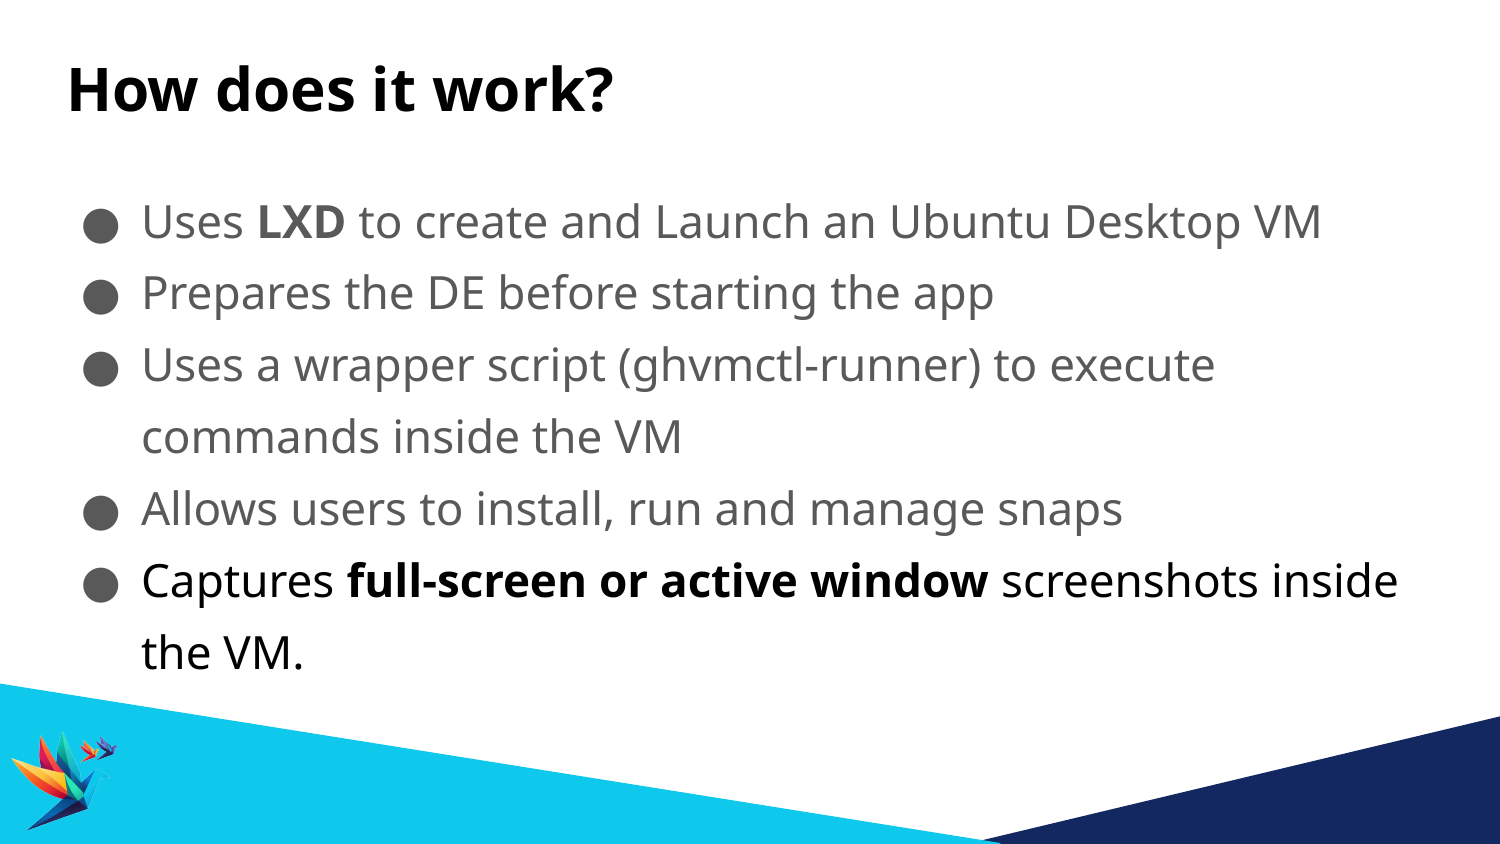

# How does it work?
Uses LXD to create and Launch an Ubuntu Desktop VM
Prepares the DE before starting the app
Uses a wrapper script (ghvmctl-runner) to execute commands inside the VM
Allows users to install, run and manage snaps
Captures full-screen or active window screenshots inside the VM.